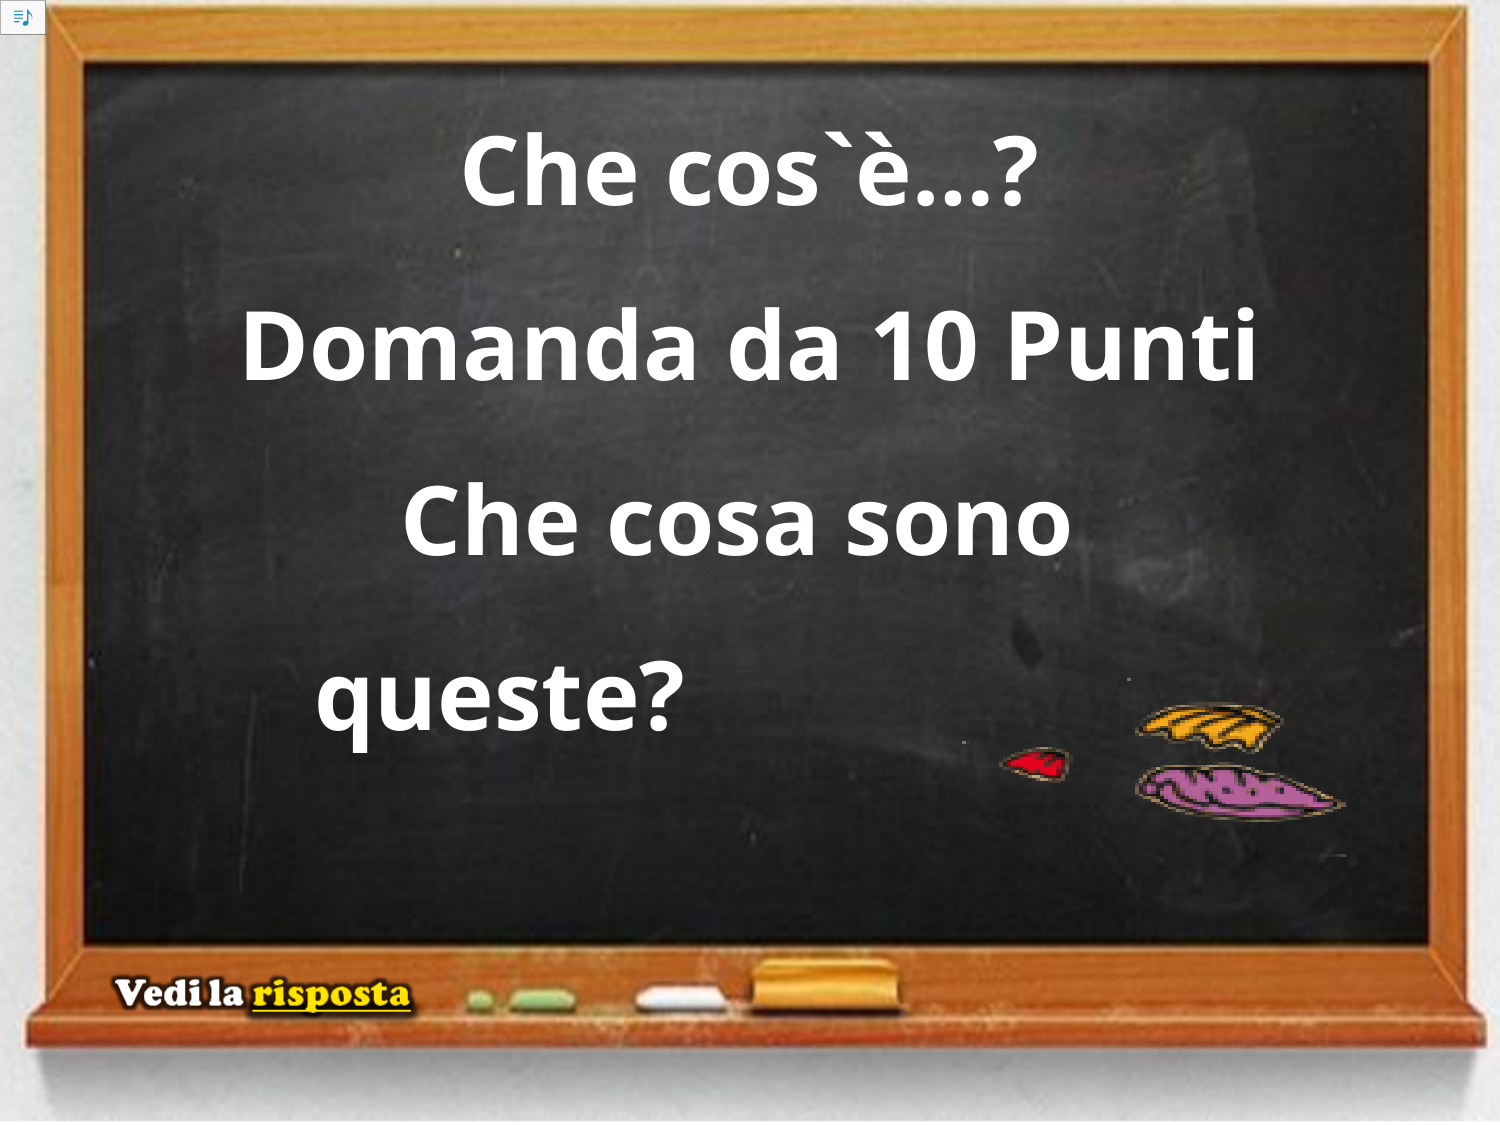

Che cos`è…?
Domanda da 10 Punti
Che cosa sono
queste?